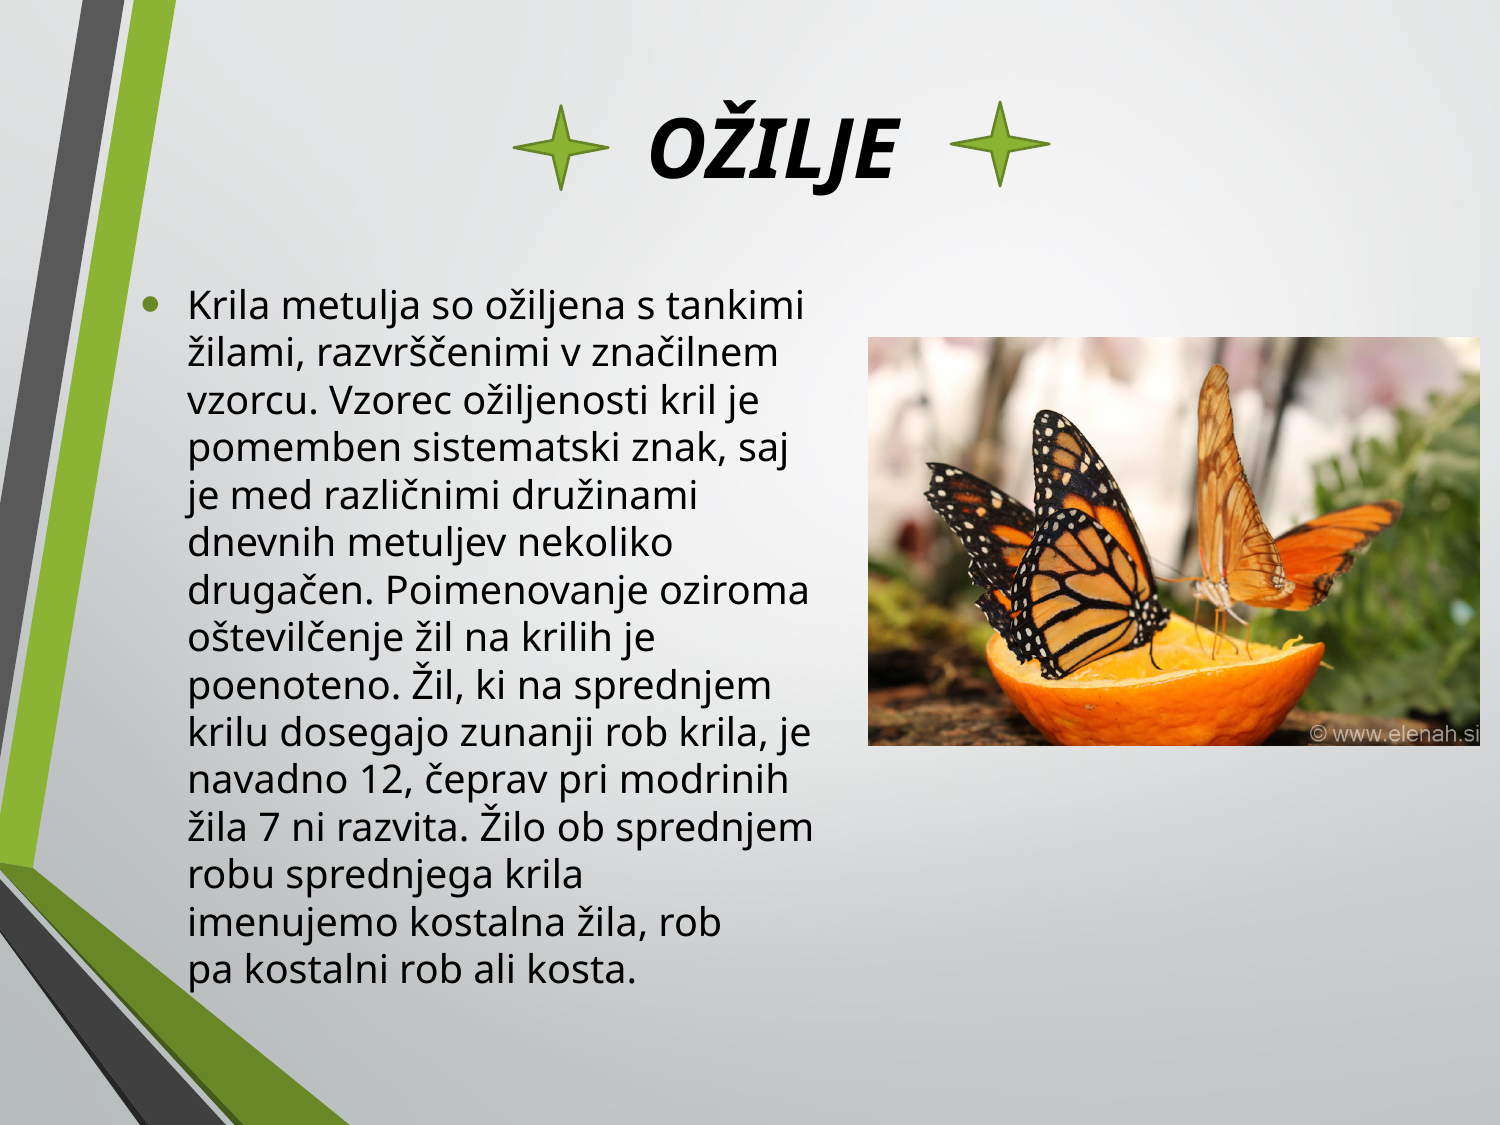

# OŽILJE
Krila metulja so ožiljena s tankimi žilami, razvrščenimi v značilnem vzorcu. Vzorec ožiljenosti kril je pomemben sistematski znak, saj je med različnimi družinami dnevnih metuljev nekoliko drugačen. Poimenovanje oziroma oštevilčenje žil na krilih je poenoteno. Žil, ki na sprednjem krilu dosegajo zunanji rob krila, je navadno 12, čeprav pri modrinih žila 7 ni razvita. Žilo ob sprednjem robu sprednjega krila imenujemo kostalna žila, rob pa kostalni rob ali kosta.